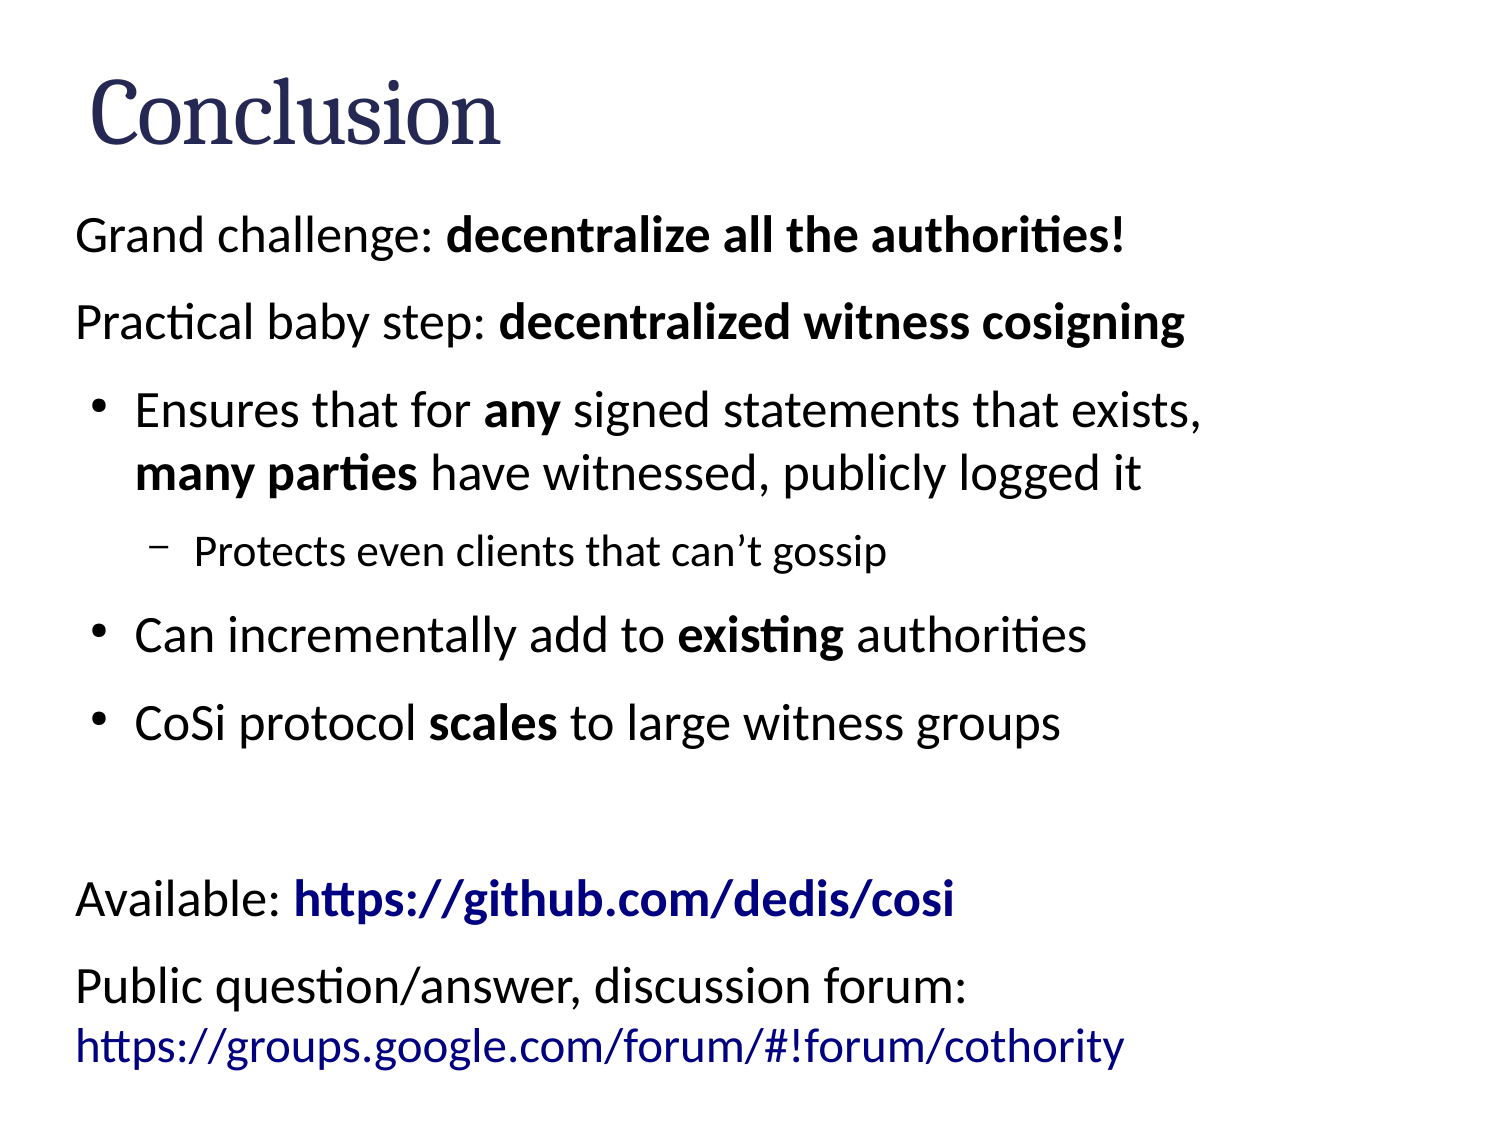

# Conclusion
Grand challenge: decentralize all the authorities!
Practical baby step: decentralized witness cosigning
Ensures that for any signed statements that exists,
many parties have witnessed, publicly logged it
Protects even clients that can’t gossip
Can incrementally add to existing authorities
CoSi protocol scales to large witness groups
Available: https://github.com/dedis/cosi
Public question/answer, discussion forum:
https://groups.google.com/forum/#!forum/cothority